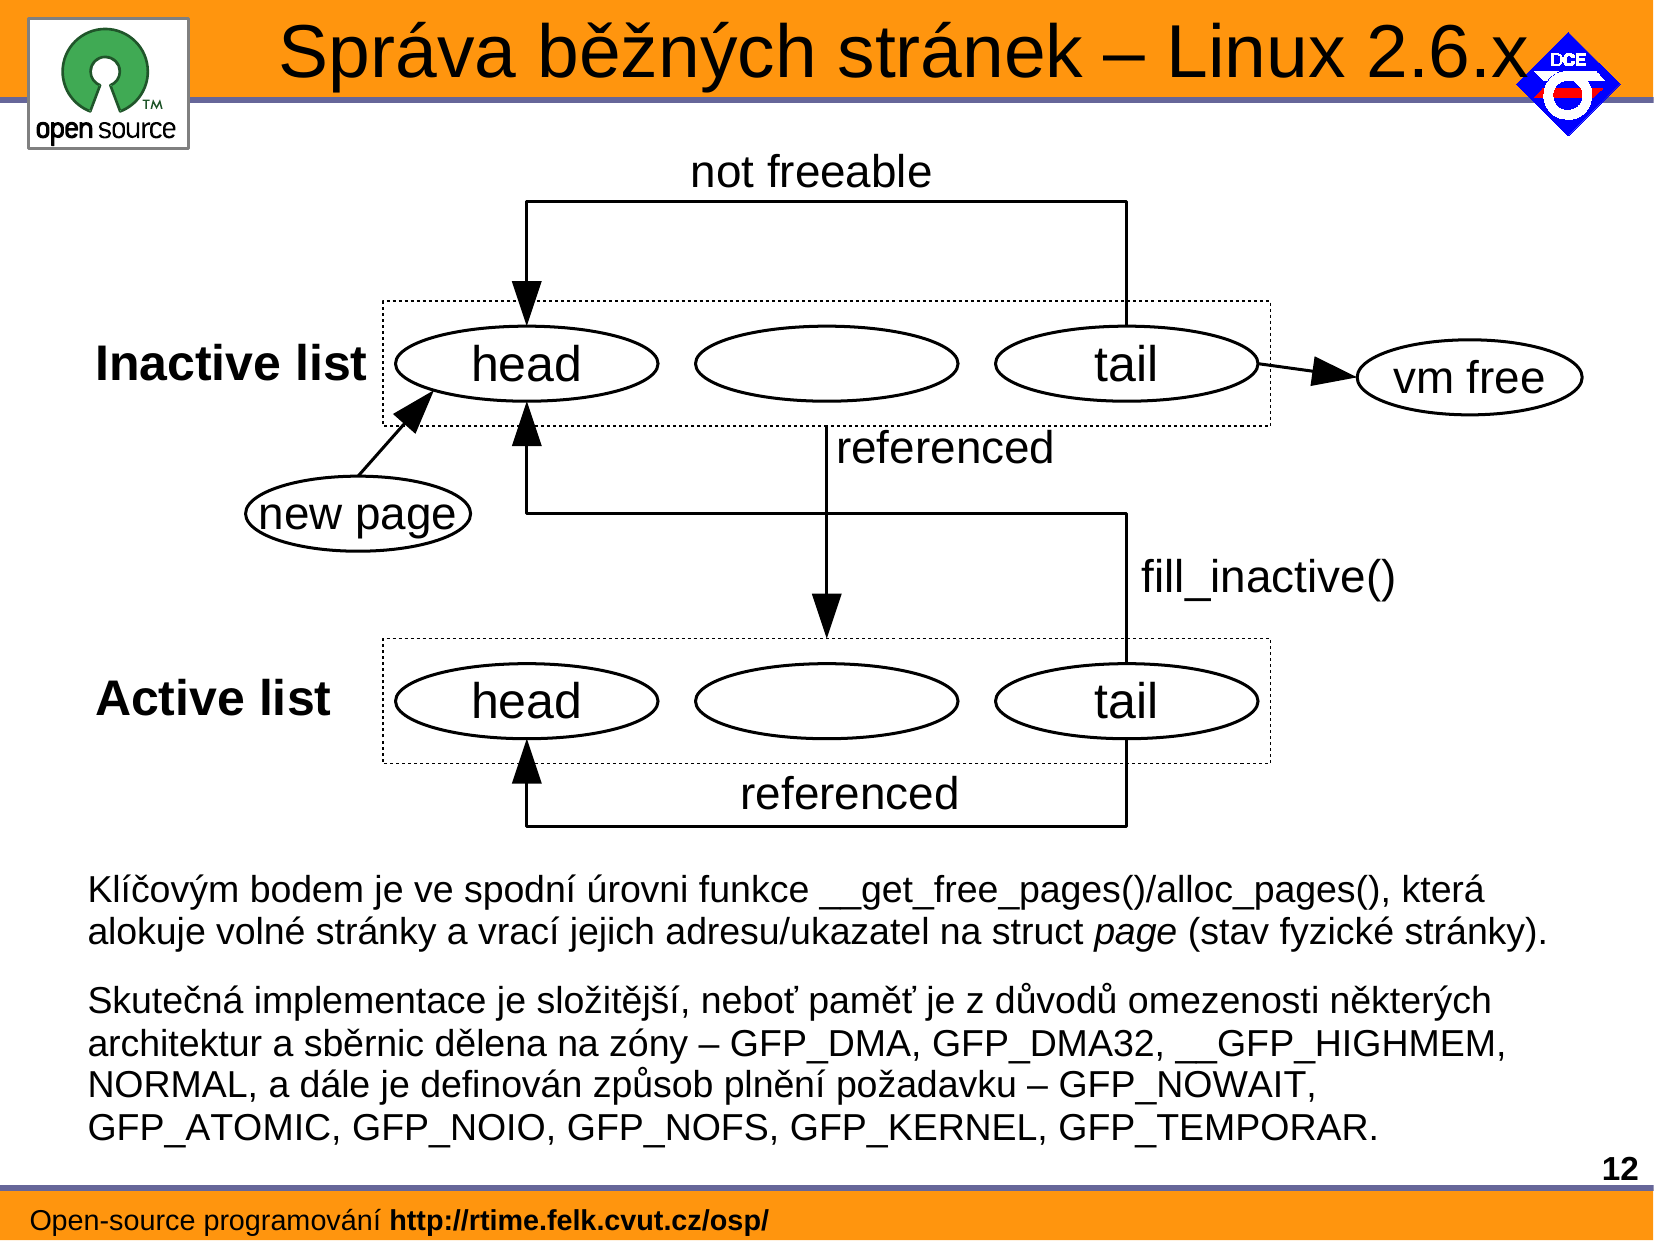

# Správa běžných stránek – Linux 2.6.x
not freeable
head
tail
Inactive list
vm free
referenced
new page
fill_inactive()
Active list
head
tail
referenced
Klíčovým bodem je ve spodní úrovni funkce __get_free_pages()/alloc_pages(), která alokuje volné stránky a vrací jejich adresu/ukazatel na struct page (stav fyzické stránky).
Skutečná implementace je složitější, neboť paměť je z důvodů omezenosti některých architektur a sběrnic dělena na zóny – GFP_DMA, GFP_DMA32, __GFP_HIGHMEM, NORMAL, a dále je definován způsob plnění požadavku – GFP_NOWAIT, GFP_ATOMIC, GFP_NOIO, GFP_NOFS, GFP_KERNEL, GFP_TEMPORAR.